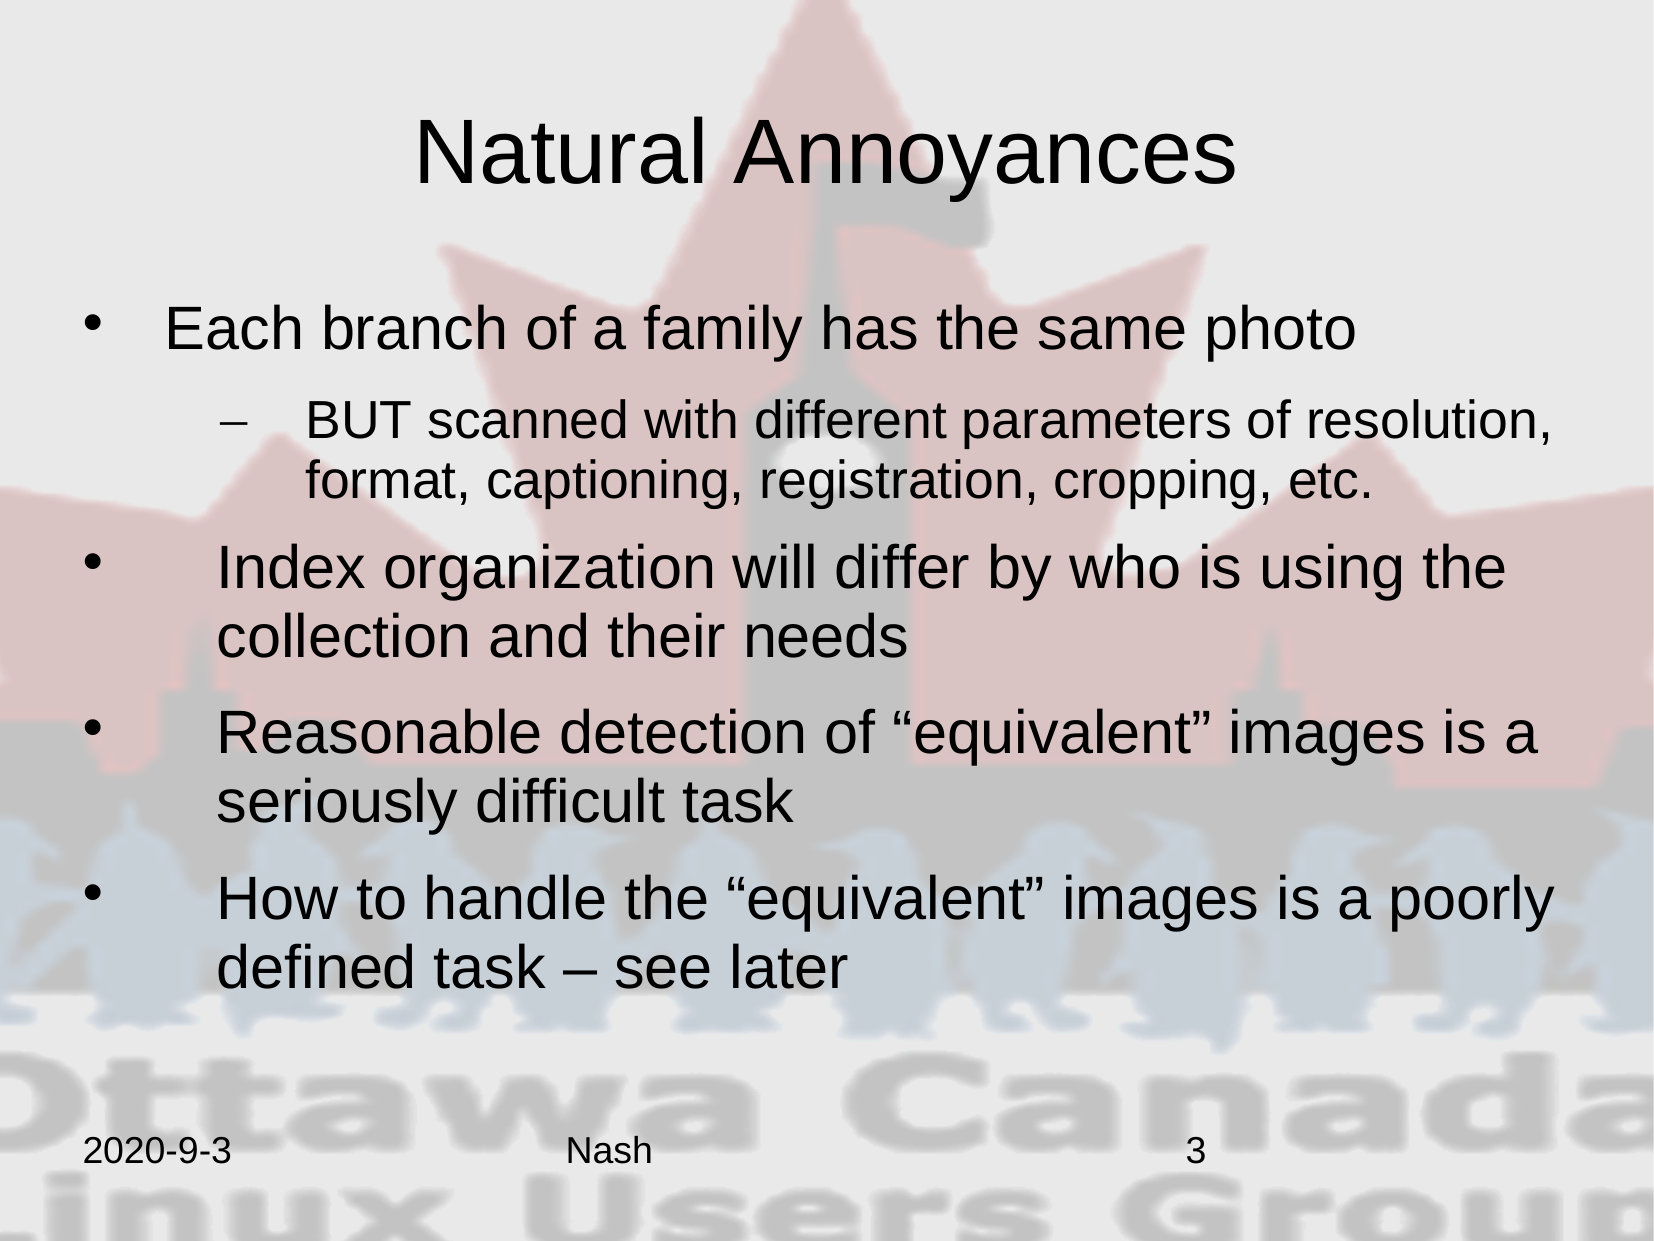

# Natural Annoyances
Each branch of a family has the same photo
BUT scanned with different parameters of resolution, format, captioning, registration, cropping, etc.
Index organization will differ by who is using the collection and their needs
Reasonable detection of “equivalent” images is a seriously difficult task
How to handle the “equivalent” images is a poorly defined task – see later
3